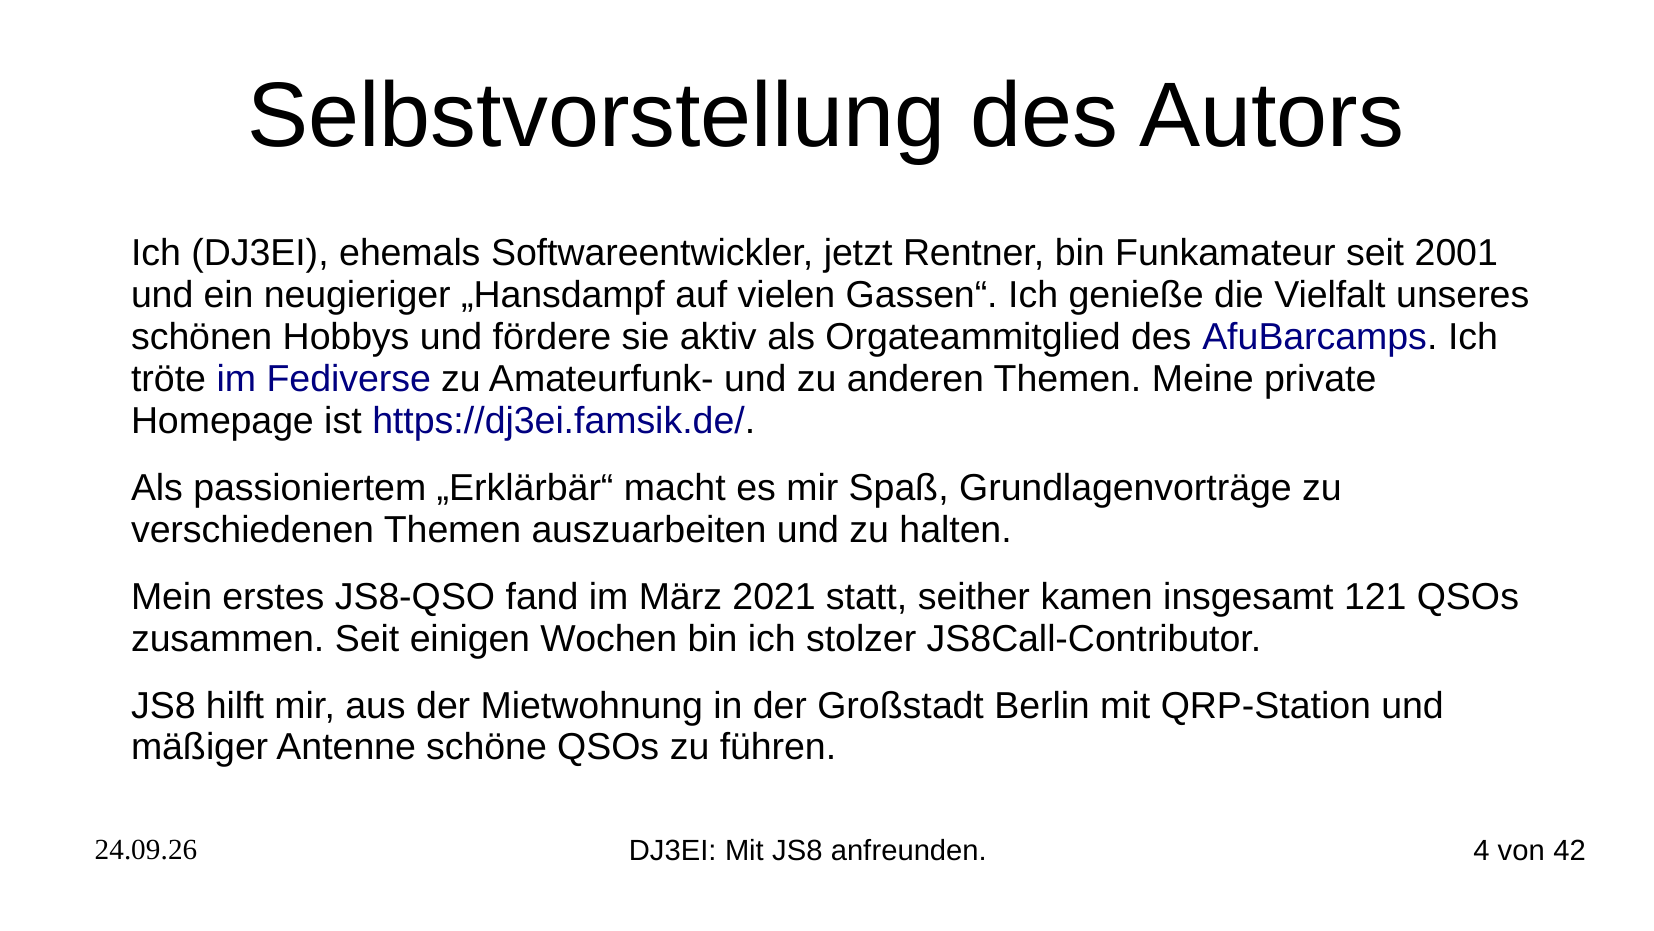

# Selbstvorstellung des Autors
Ich (DJ3EI), ehemals Softwareentwickler, jetzt Rentner, bin Funkamateur seit 2001 und ein neugieriger „Hansdampf auf vielen Gassen“. Ich genieße die Vielfalt unseres schönen Hobbys und fördere sie aktiv als Orgateammitglied des AfuBarcamps. Ich tröte im Fediverse zu Amateurfunk- und zu anderen Themen. Meine private Homepage ist https://dj3ei.famsik.de/.
Als passioniertem „Erklärbär“ macht es mir Spaß, Grundlagenvorträge zu verschiedenen Themen auszuarbeiten und zu halten.
Mein erstes JS8-QSO fand im März 2021 statt, seither kamen insgesamt 121 QSOs zusammen. Seit einigen Wochen bin ich stolzer JS8Call-Contributor.
JS8 hilft mir, aus der Mietwohnung in der Großstadt Berlin mit QRP-Station und mäßiger Antenne schöne QSOs zu führen.
4